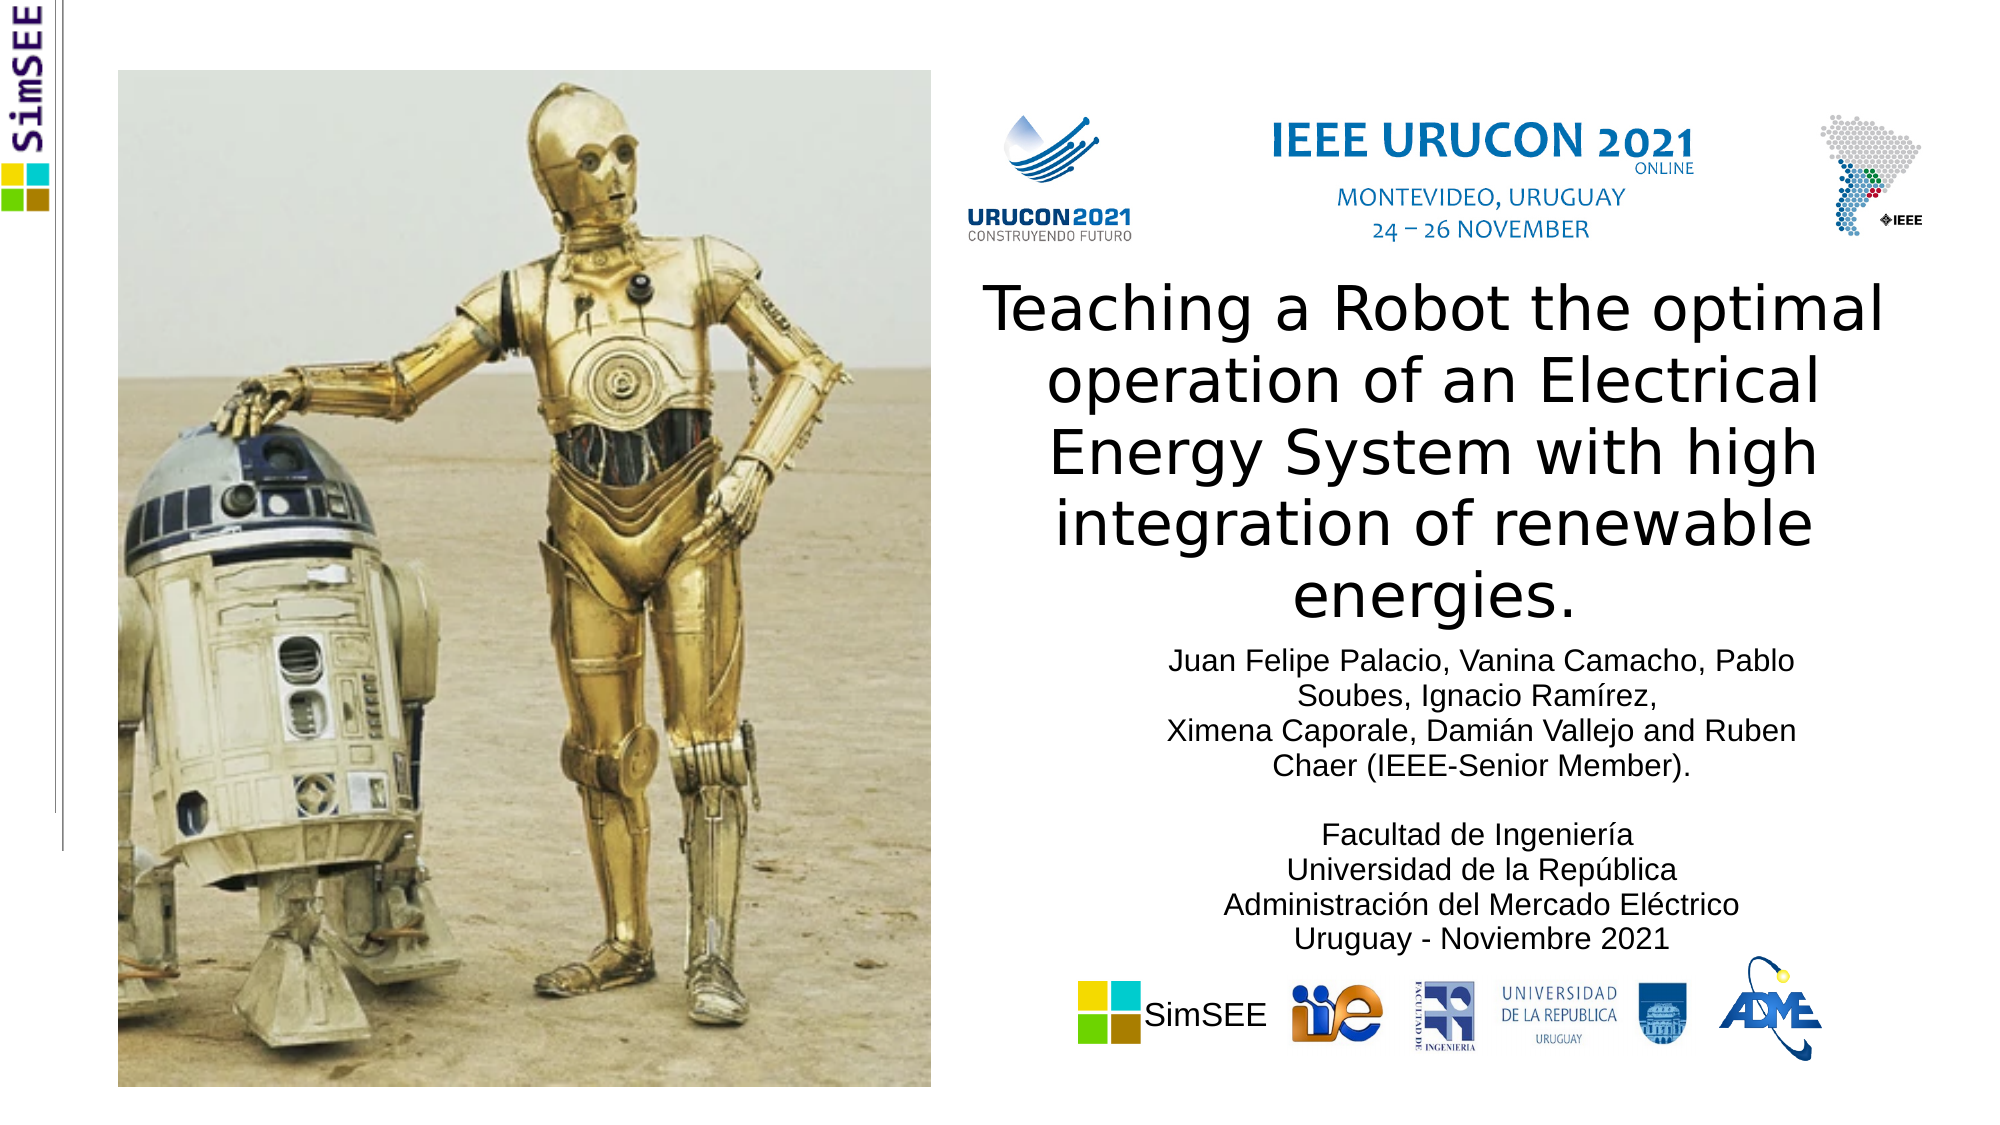

# Teaching a Robot the optimal operation of an Electrical Energy System with high integration of renewable energies.
Juan Felipe Palacio, Vanina Camacho, Pablo Soubes, Ignacio Ramírez,
Ximena Caporale, Damián Vallejo and Ruben Chaer (IEEE-Senior Member).
Facultad de Ingeniería
Universidad de la República
Administración del Mercado Eléctrico
Uruguay - Noviembre 2021
SimSEE